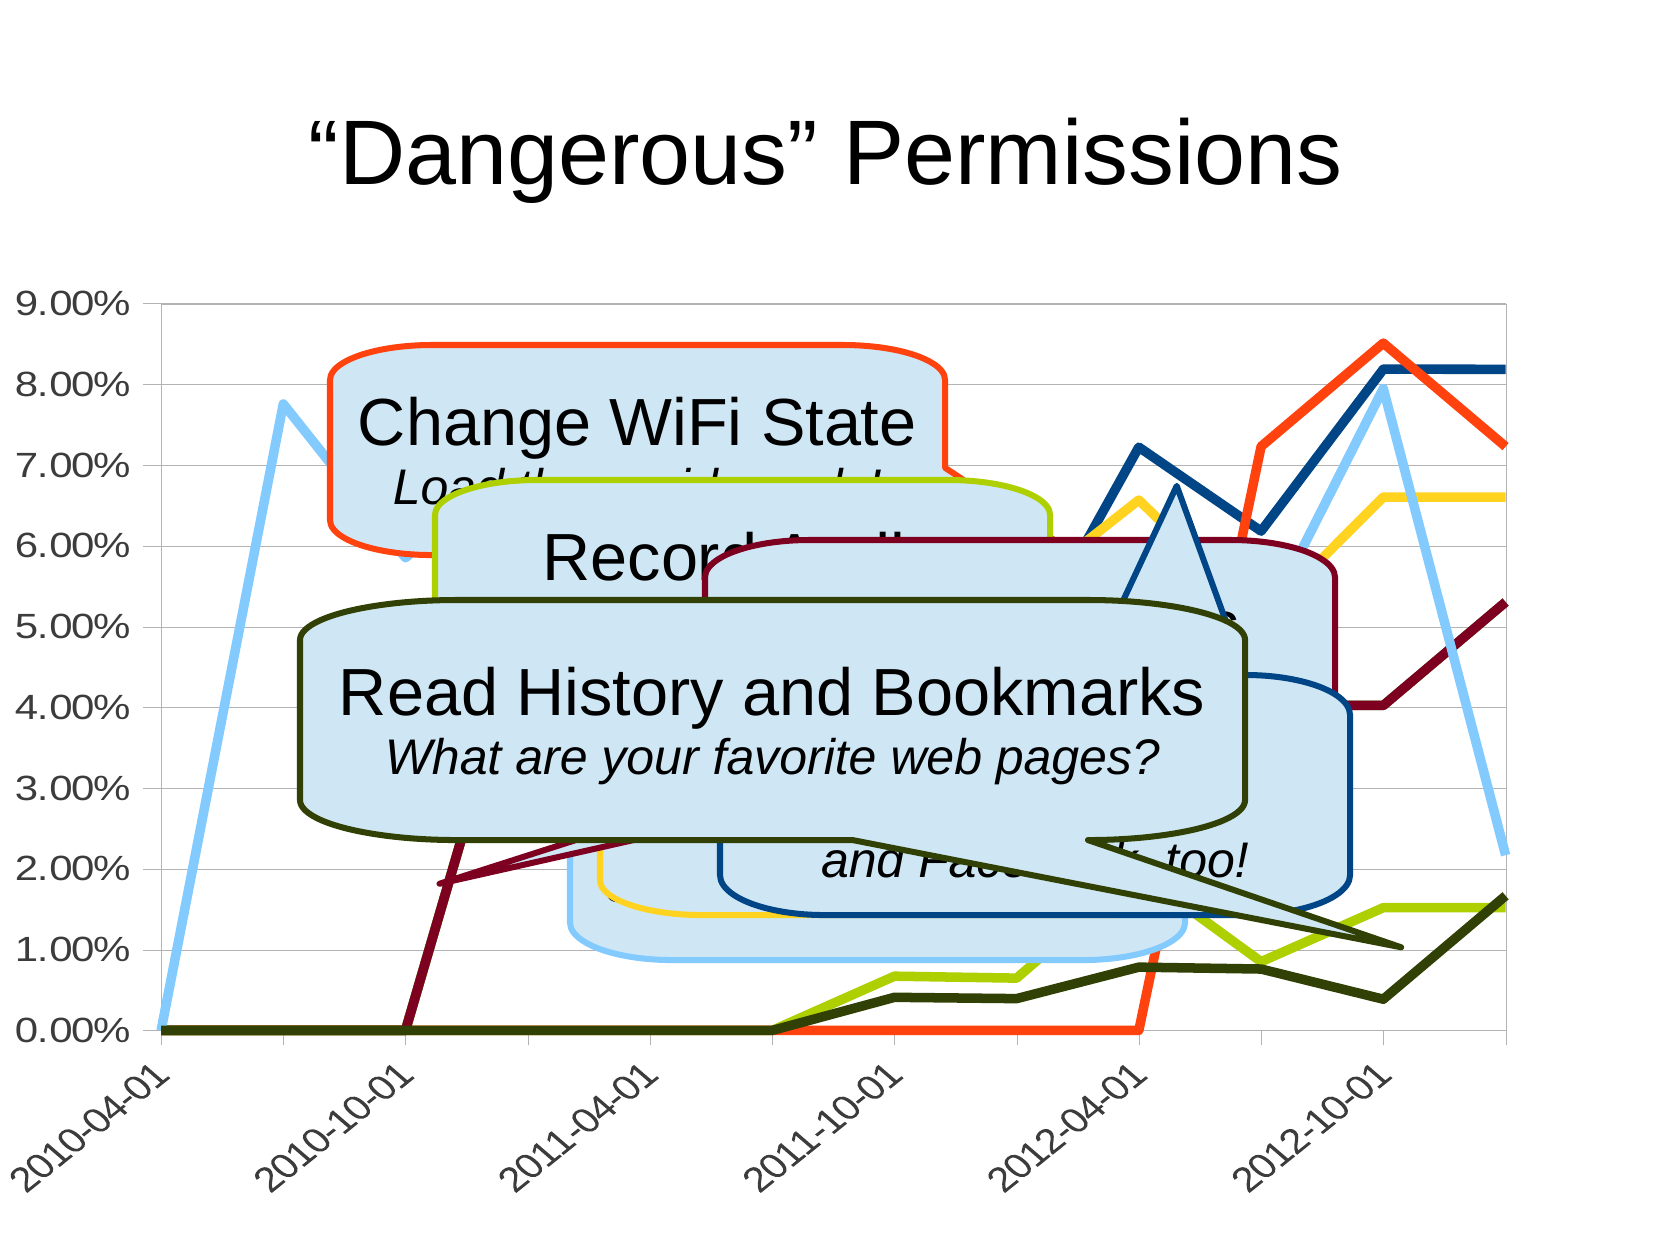

# “Dangerous” Permissions
Change WiFi State
Load those video ads!
Record Audio
Just listening!
Read Contacts
Getting to know you...
Read History and Bookmarks
What are your favorite web pages?
Get Accounts
your Google ID...
and Facebook, too!
Camera
Smile!
Get Tasks
See what else is running